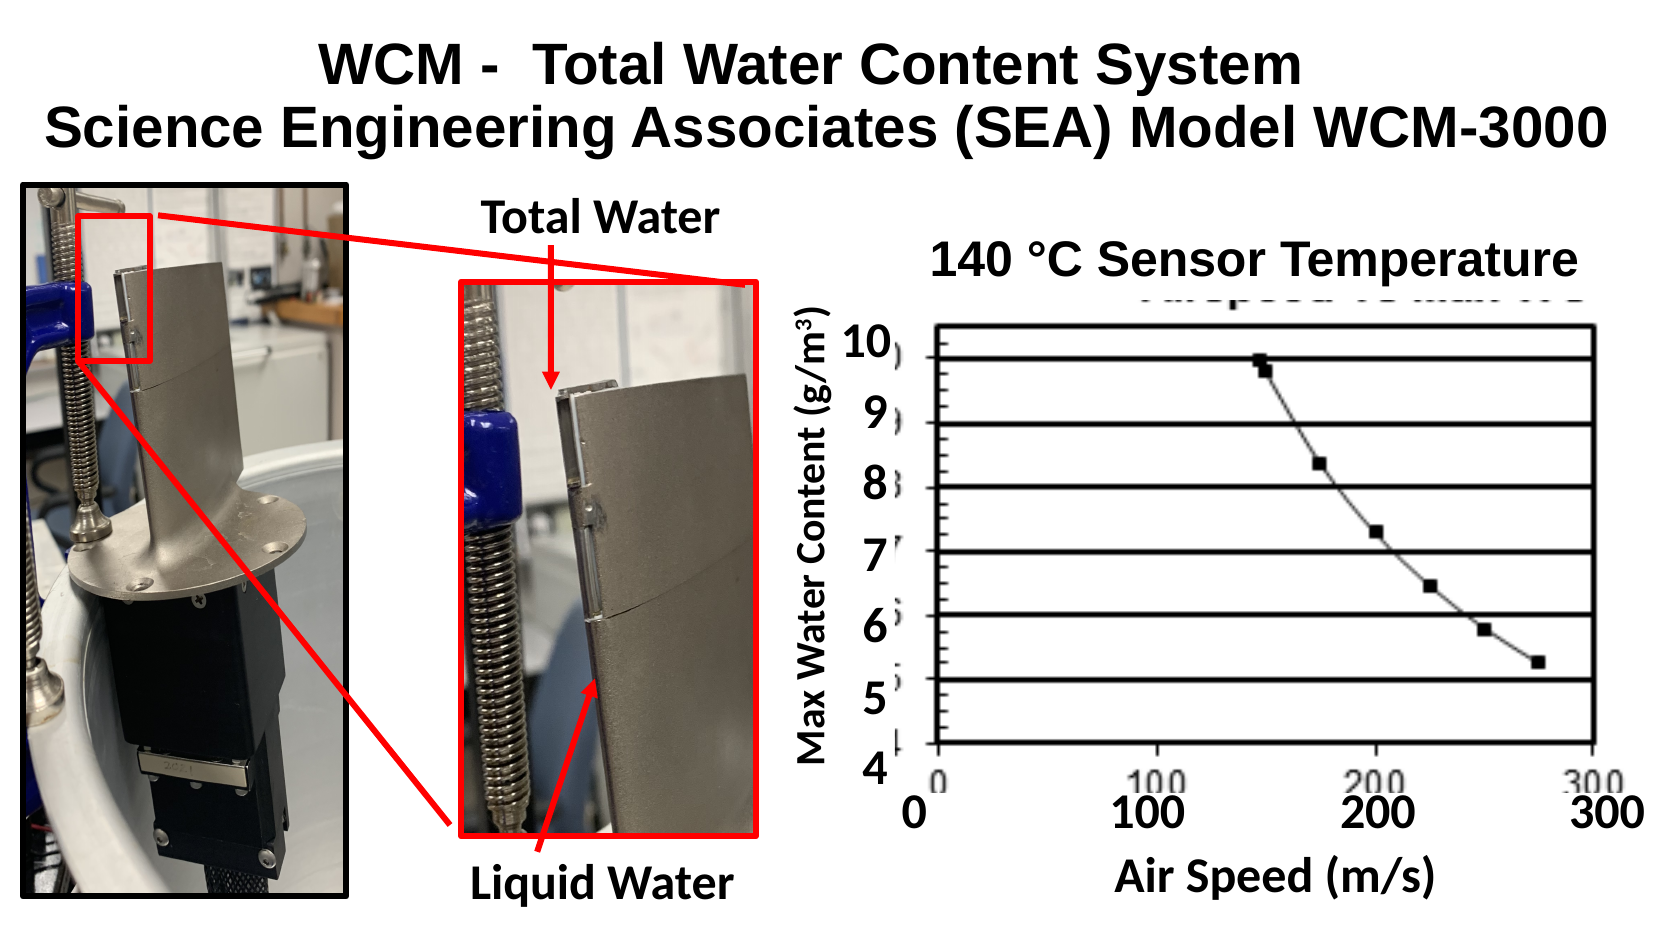

WCM - Total Water Content System
 Science Engineering Associates (SEA) Model WCM-3000
Total Water
140 °C Sensor Temperature
10
9
8
Max Water Content (g/m3)
7
6
5
4
0
100
200
300
Air Speed (m/s)
Liquid Water